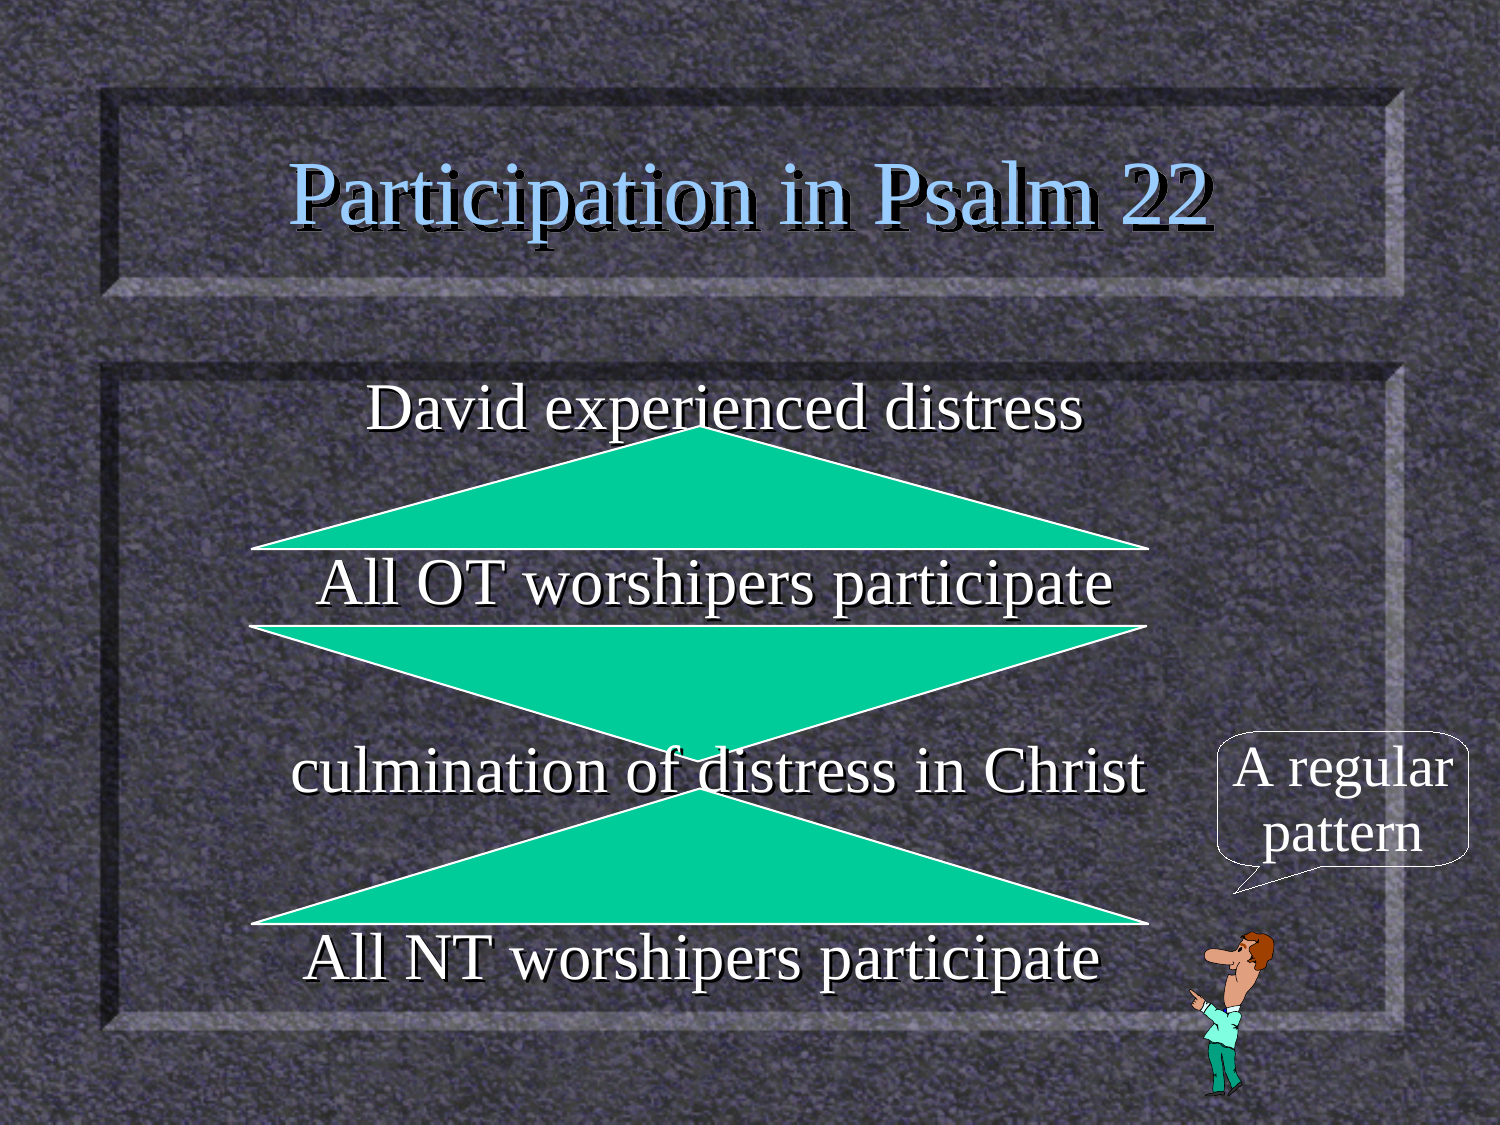

# Participation in Psalm 22
David experienced distress
All OT worshipers participate
culmination of distress in Christ
A regular
pattern
All NT worshipers participate